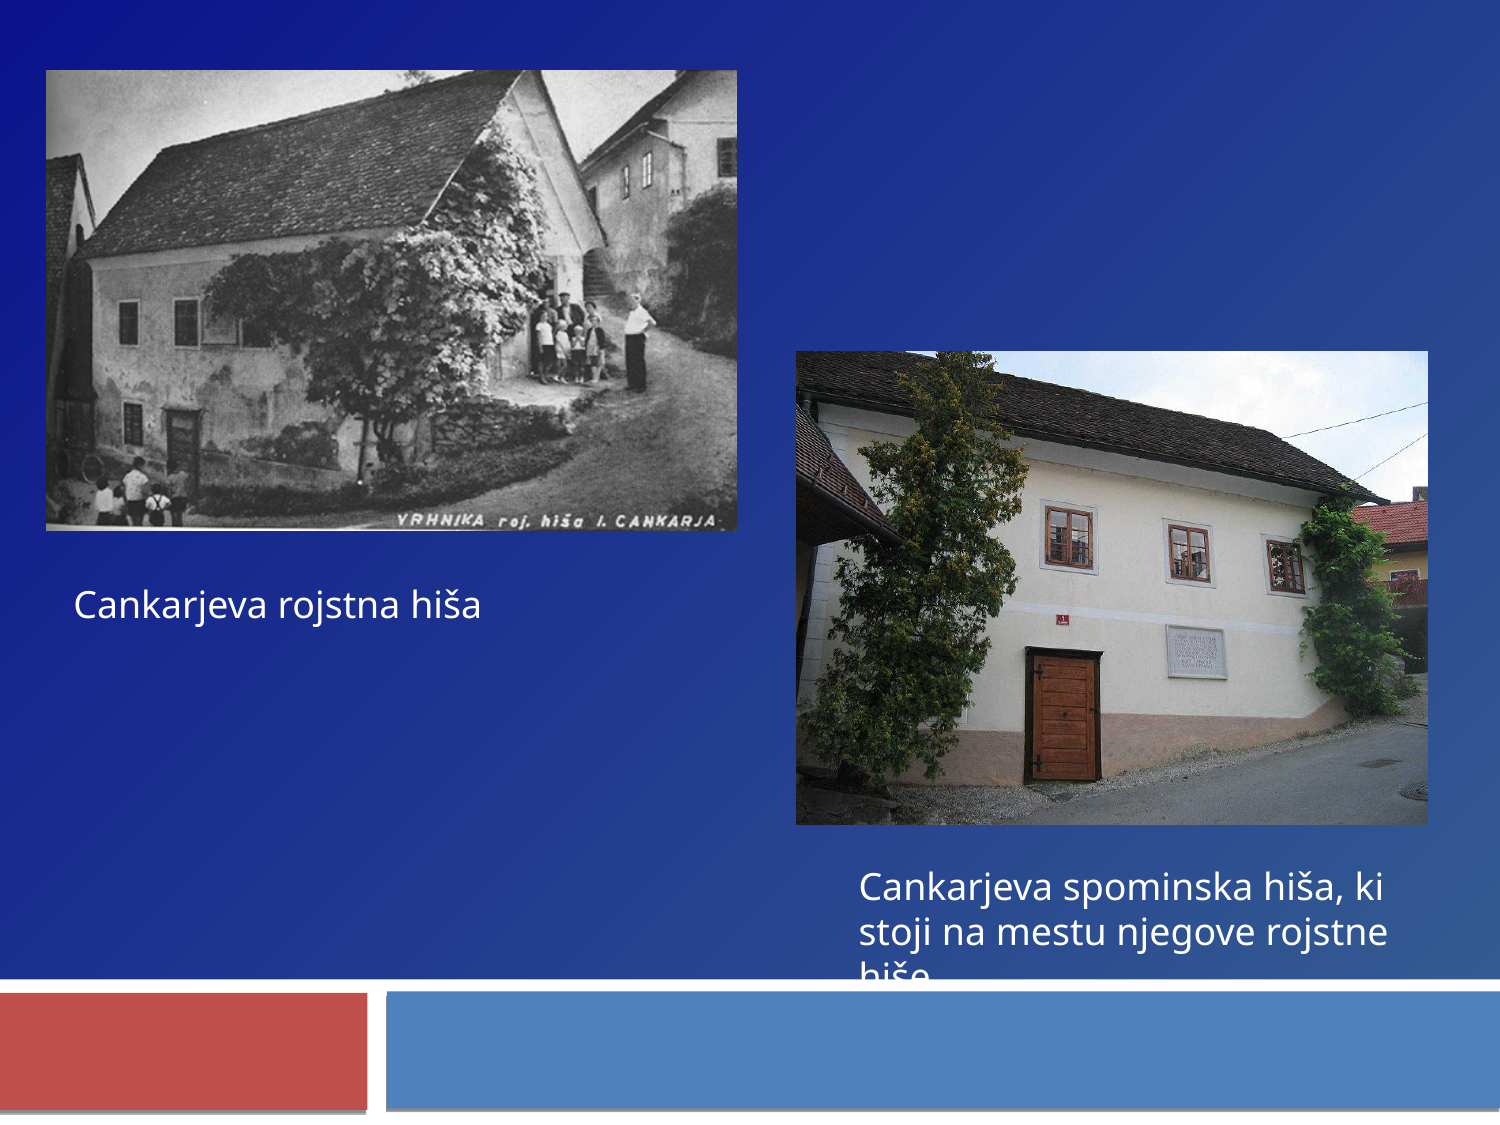

Cankarjeva rojstna hiša
Cankarjeva spominska hiša, ki stoji na mestu njegove rojstne hiše
#